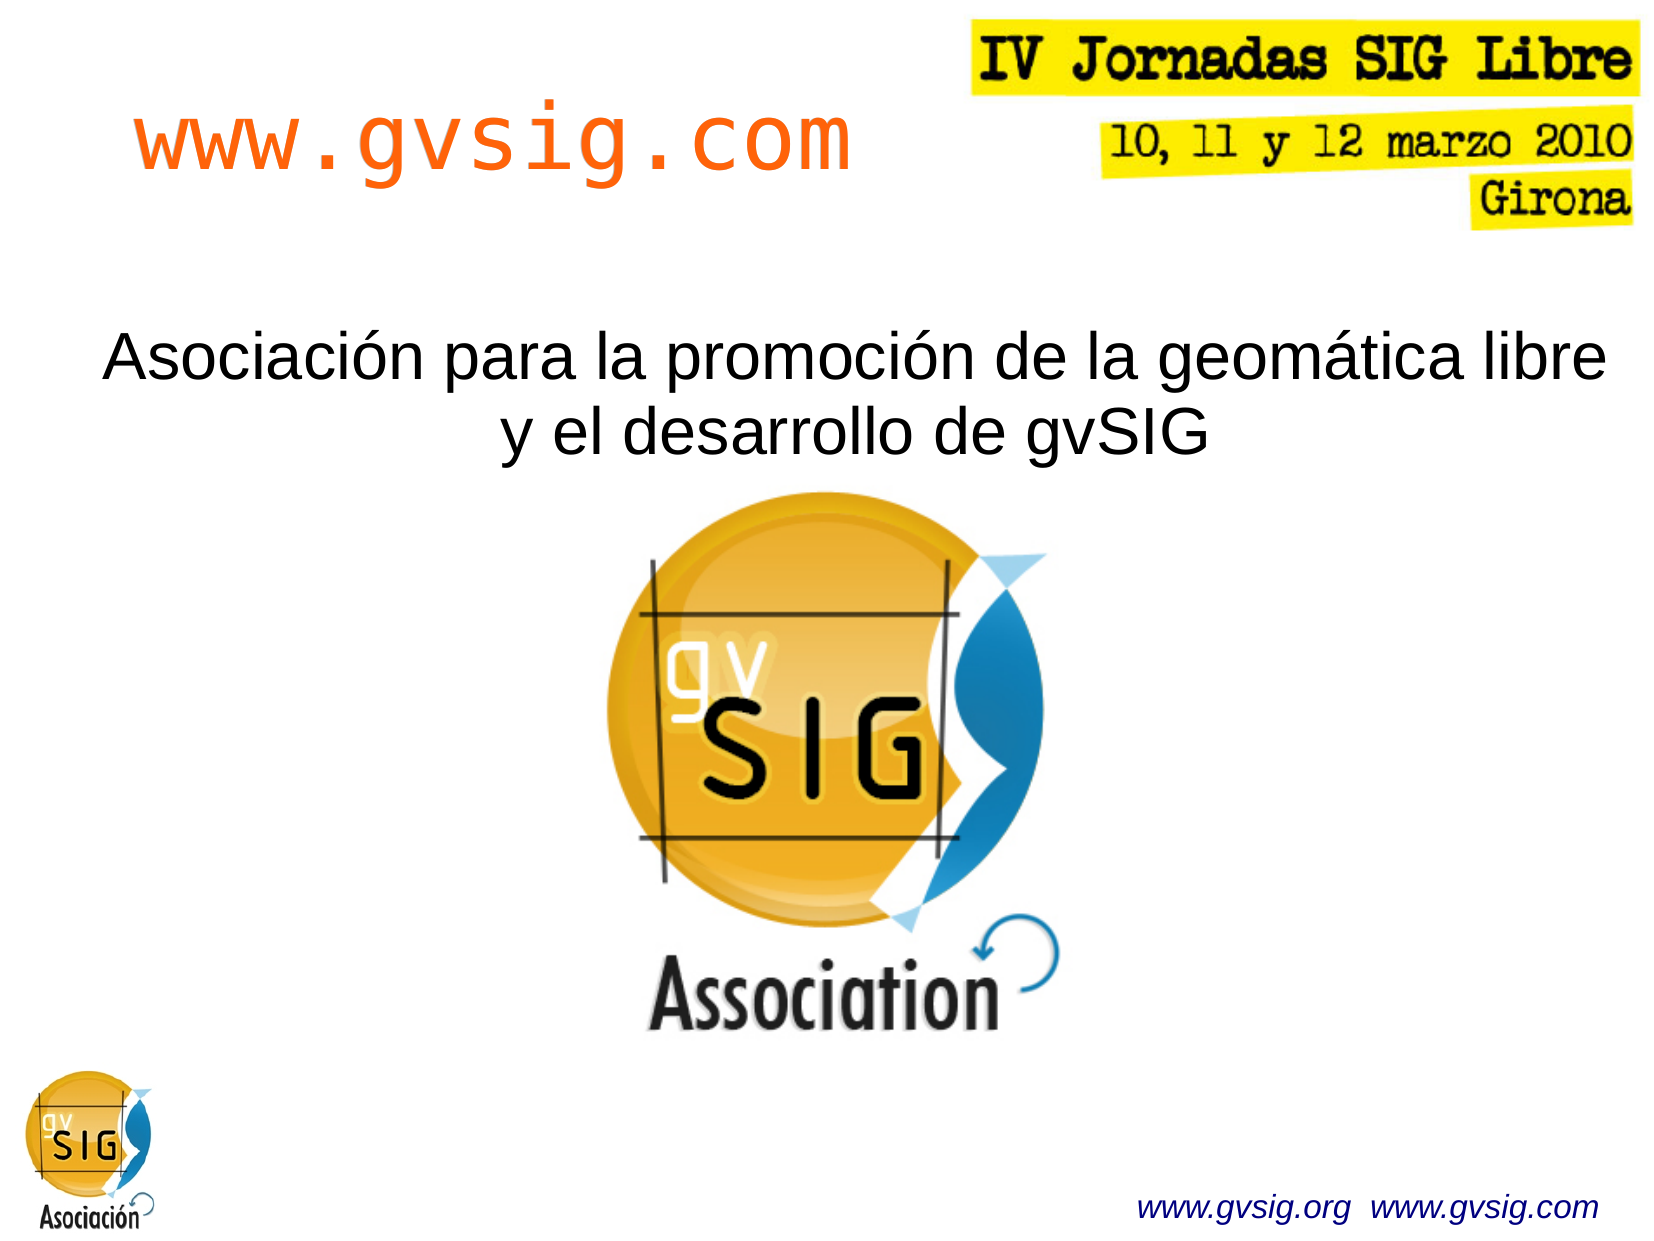

www.gvsig.com
# Asociación para la promoción de la geomática libre y el desarrollo de gvSIG